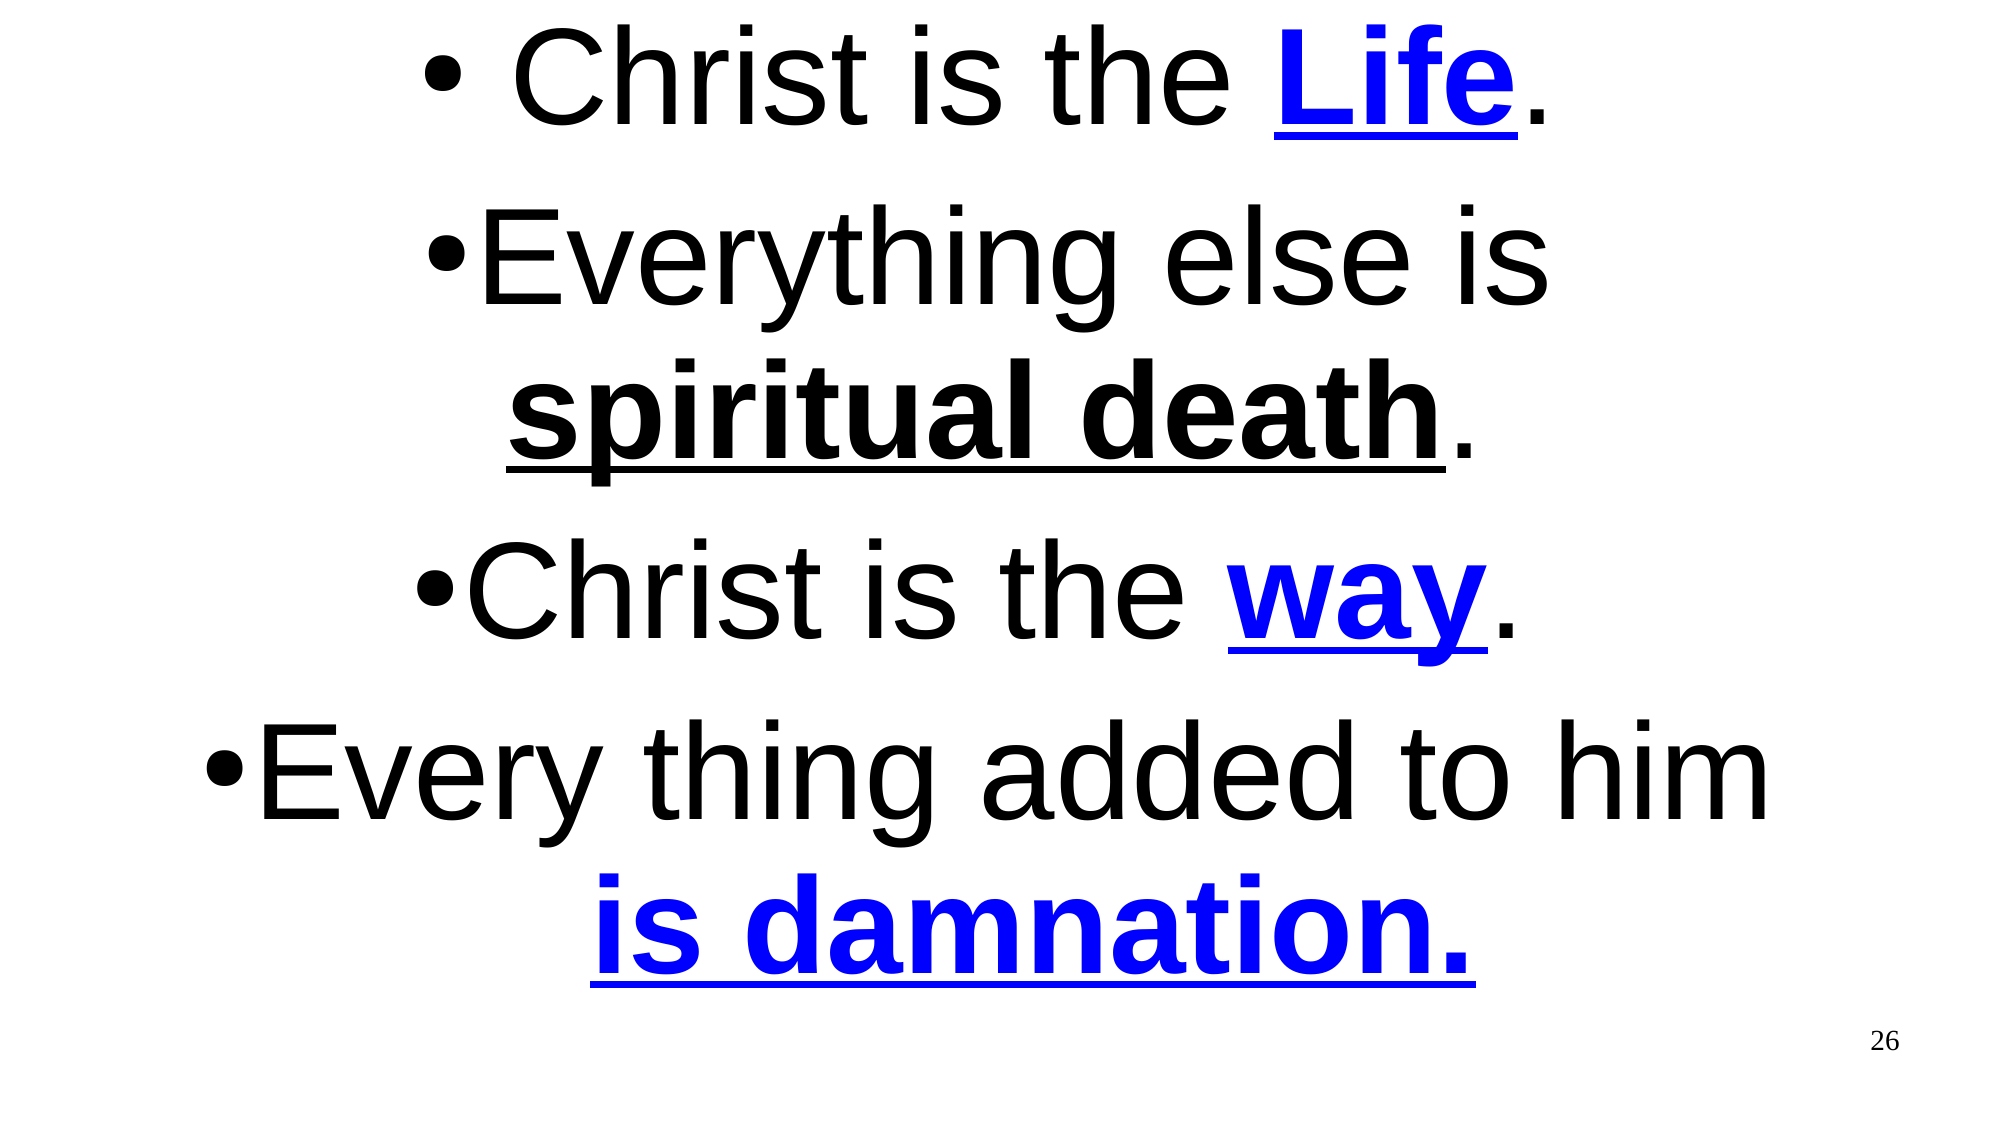

# Christ is the Life.
Everything else is
spiritual death.
Christ is the way.
Every thing added to him
is damnation.
26